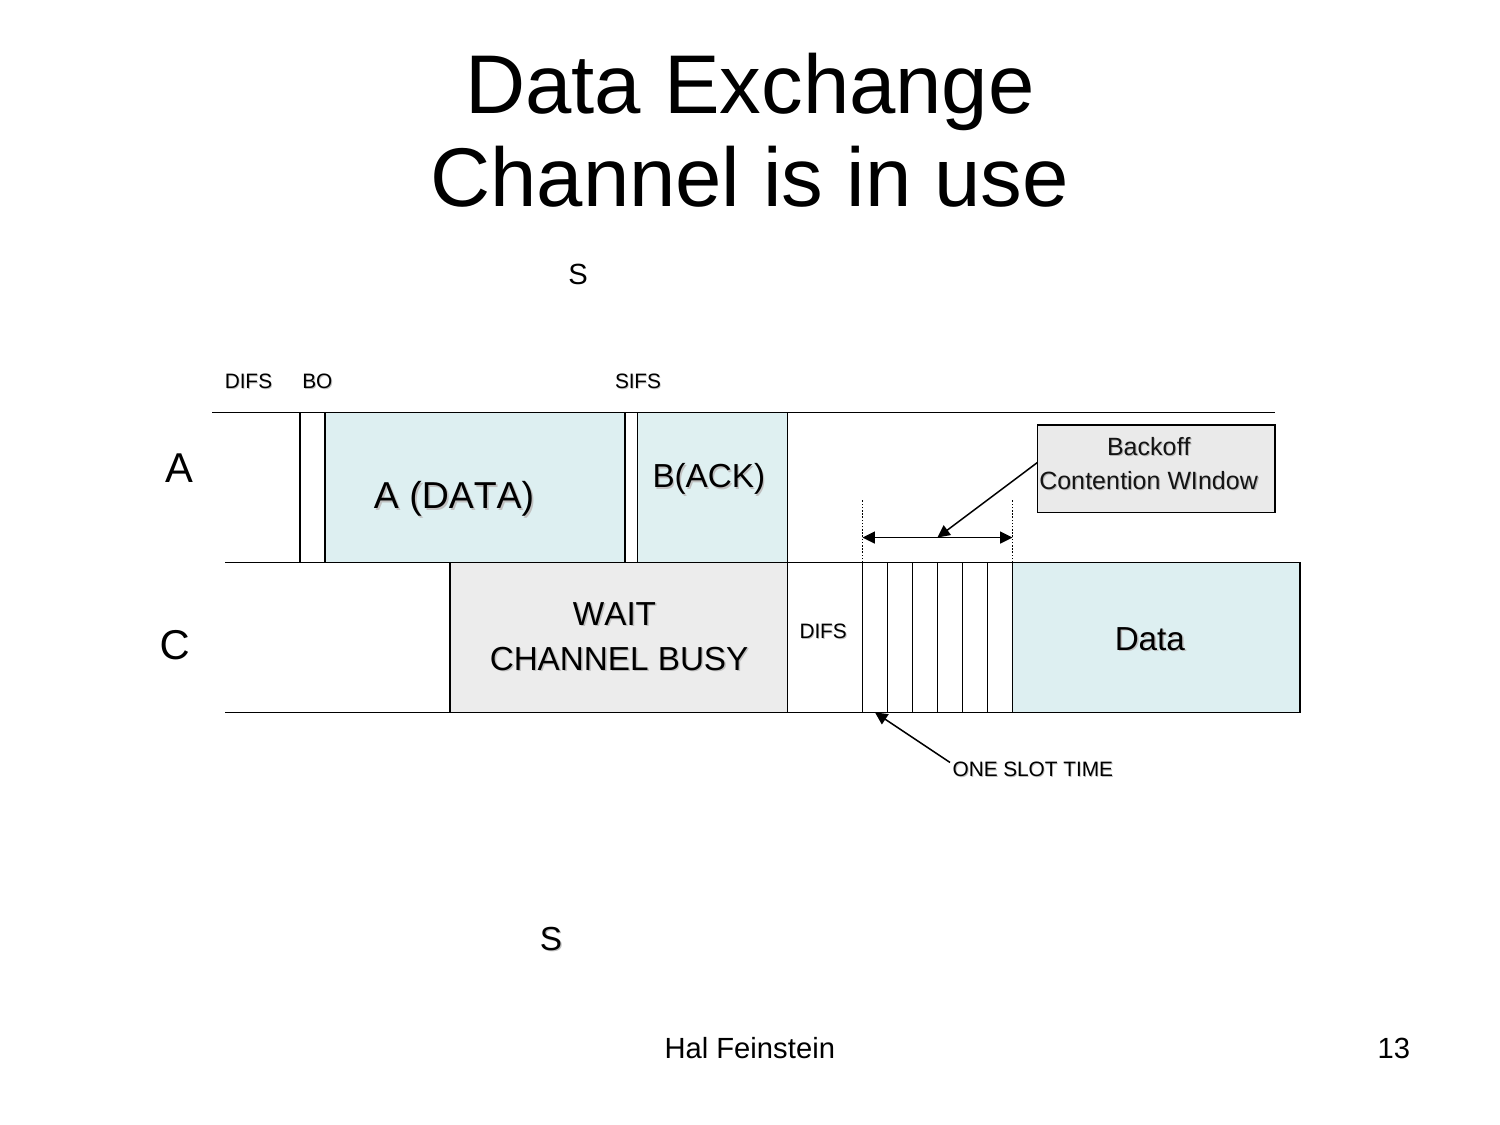

# Data Exchange Channel is in use
S
B
(ACK)
DIFS
BO
SIFS
A (DATA)
B(ACK)
Backoff
Contention WIndow
A
DIFS
WAIT
CHANNEL BUSY
Data
C
ONE SLOT TIME
S
Hal Feinstein
13